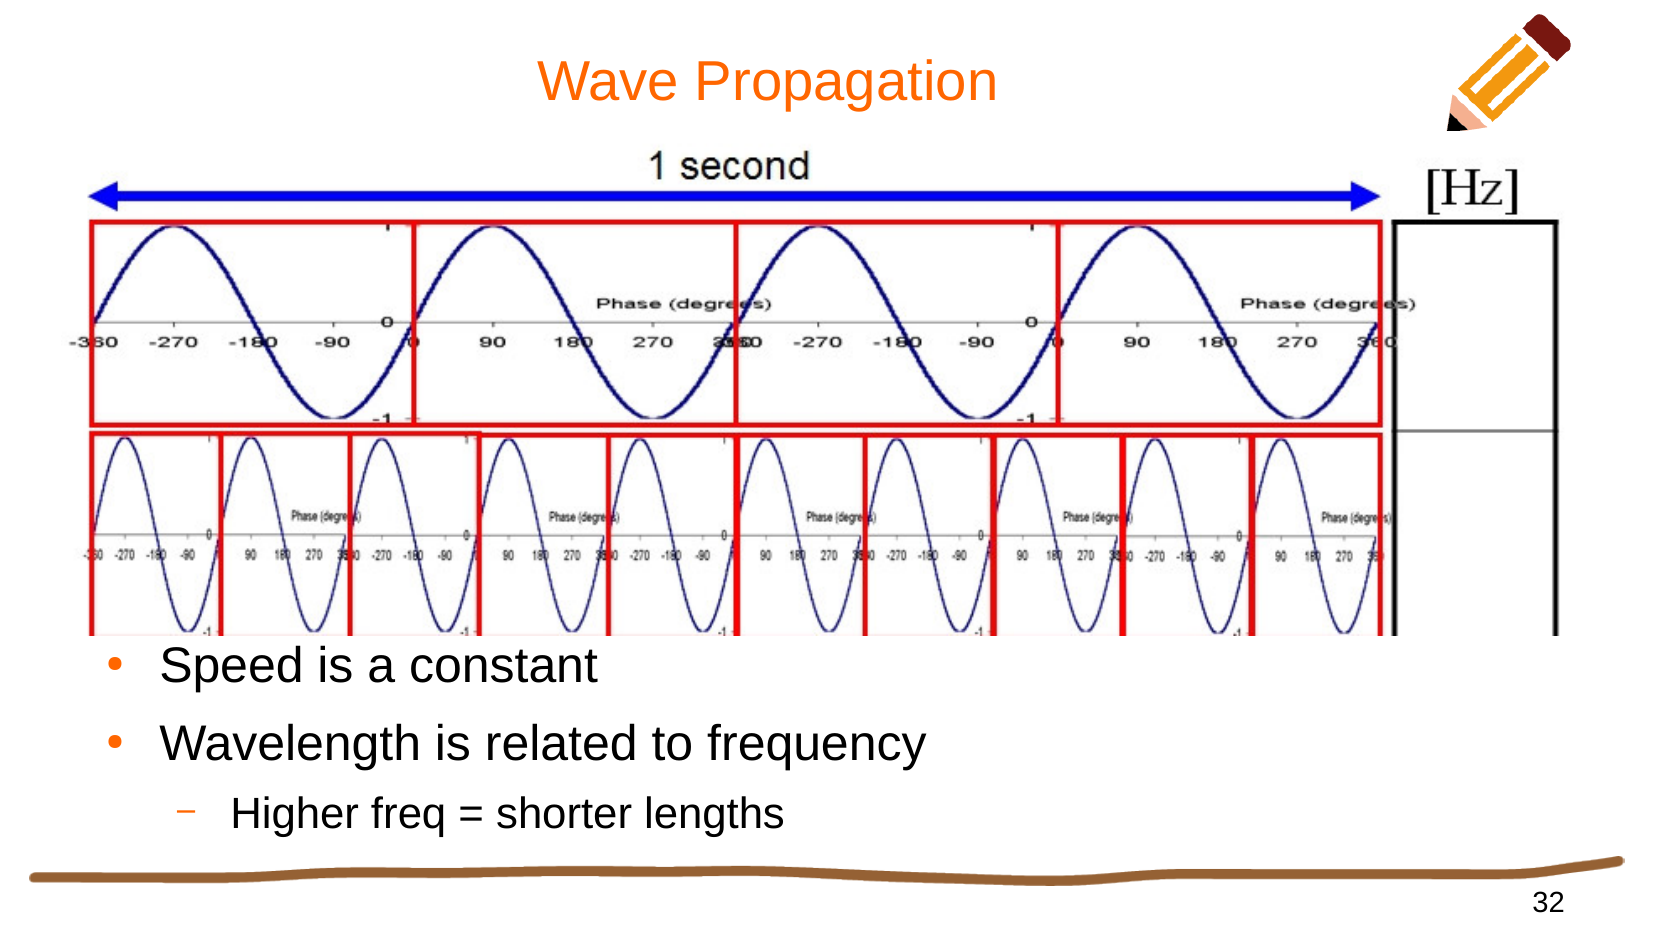

# Wave Propagation
Speed is a constant
Wavelength is related to frequency
Higher freq = shorter lengths
32